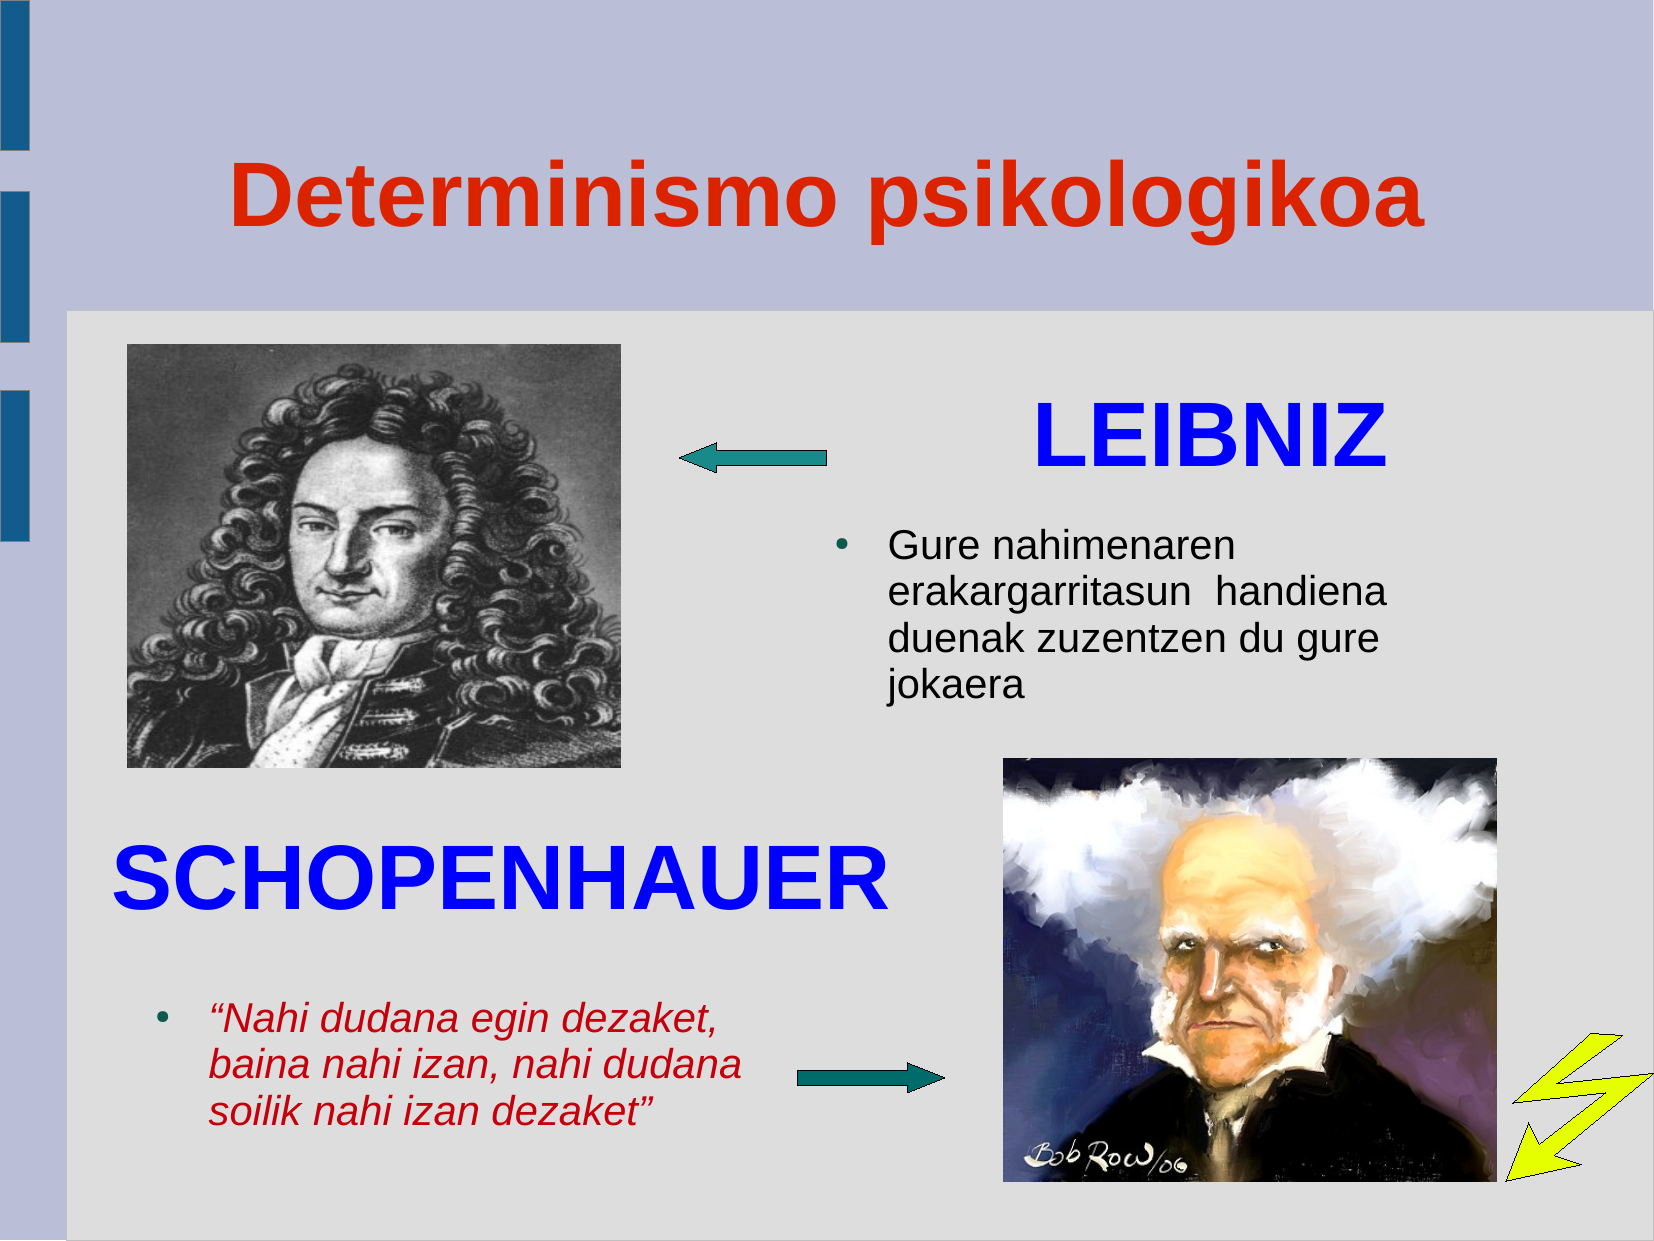

# Determinismo psikologikoa
LEIBNIZ
Gure nahimenaren erakargarritasun handiena duenak zuzentzen du gure jokaera
SCHOPENHAUER
“Nahi dudana egin dezaket, baina nahi izan, nahi dudana soilik nahi izan dezaket”